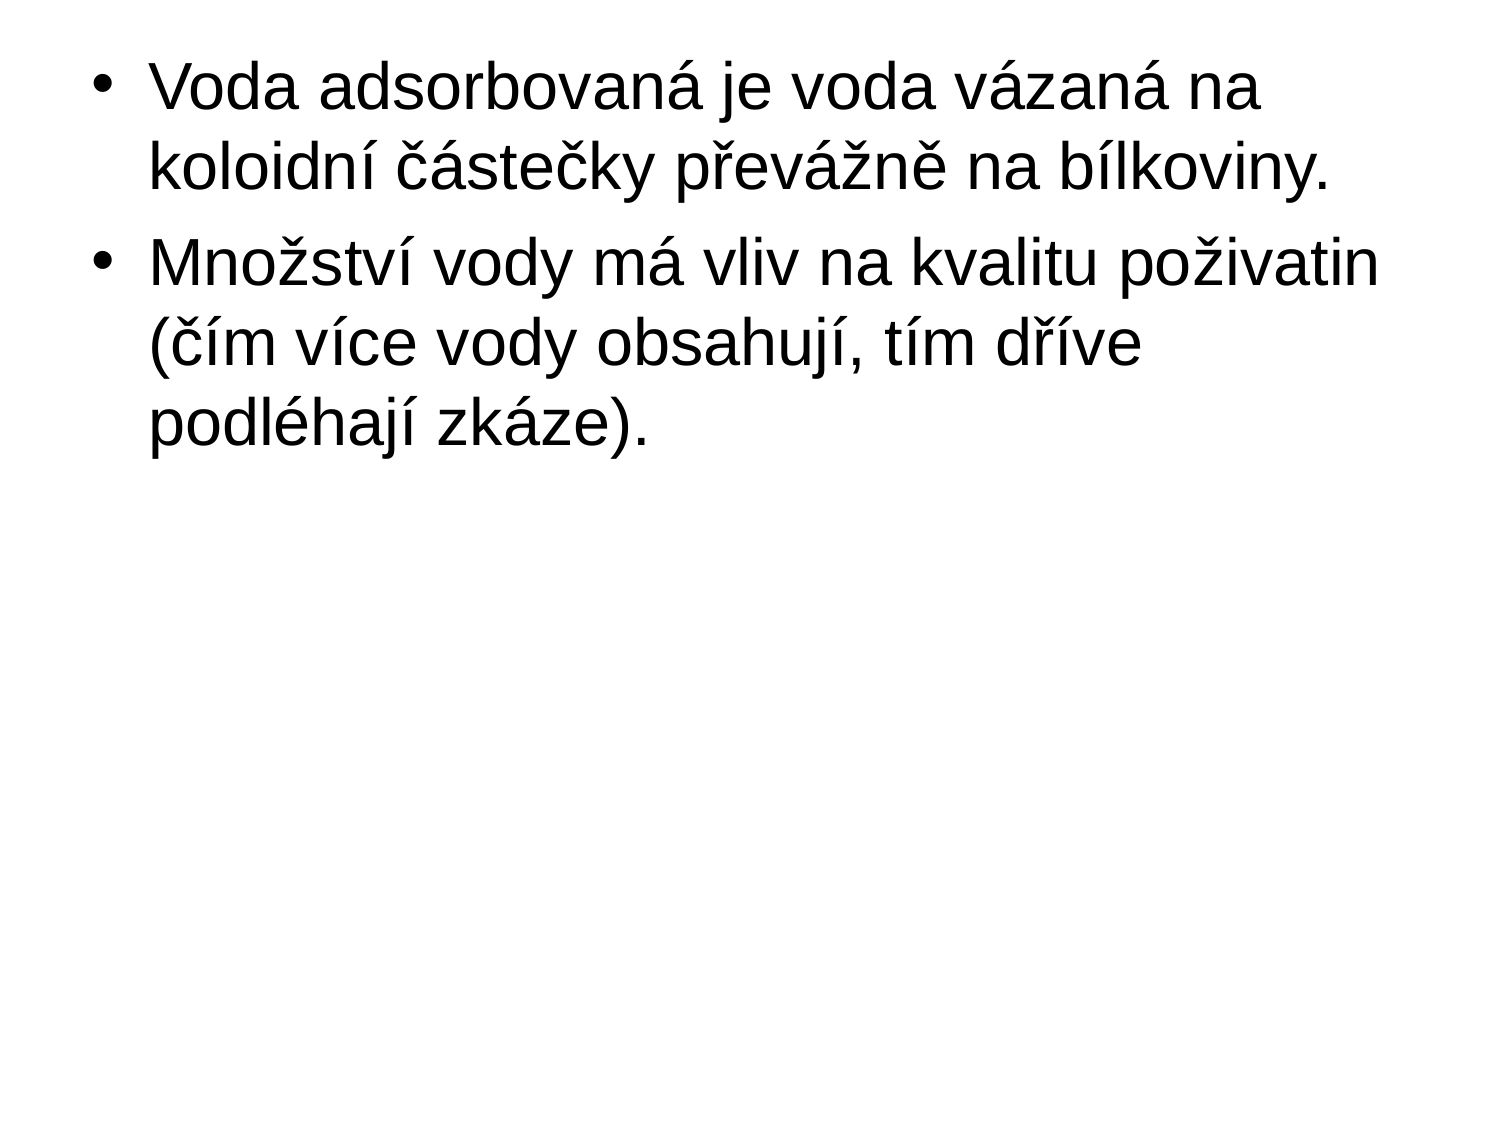

# Voda adsorbovaná je voda vázaná na koloidní částečky převážně na bílkoviny.
Množství vody má vliv na kvalitu poživatin (čím více vody obsahují, tím dříve podléhají zkáze).